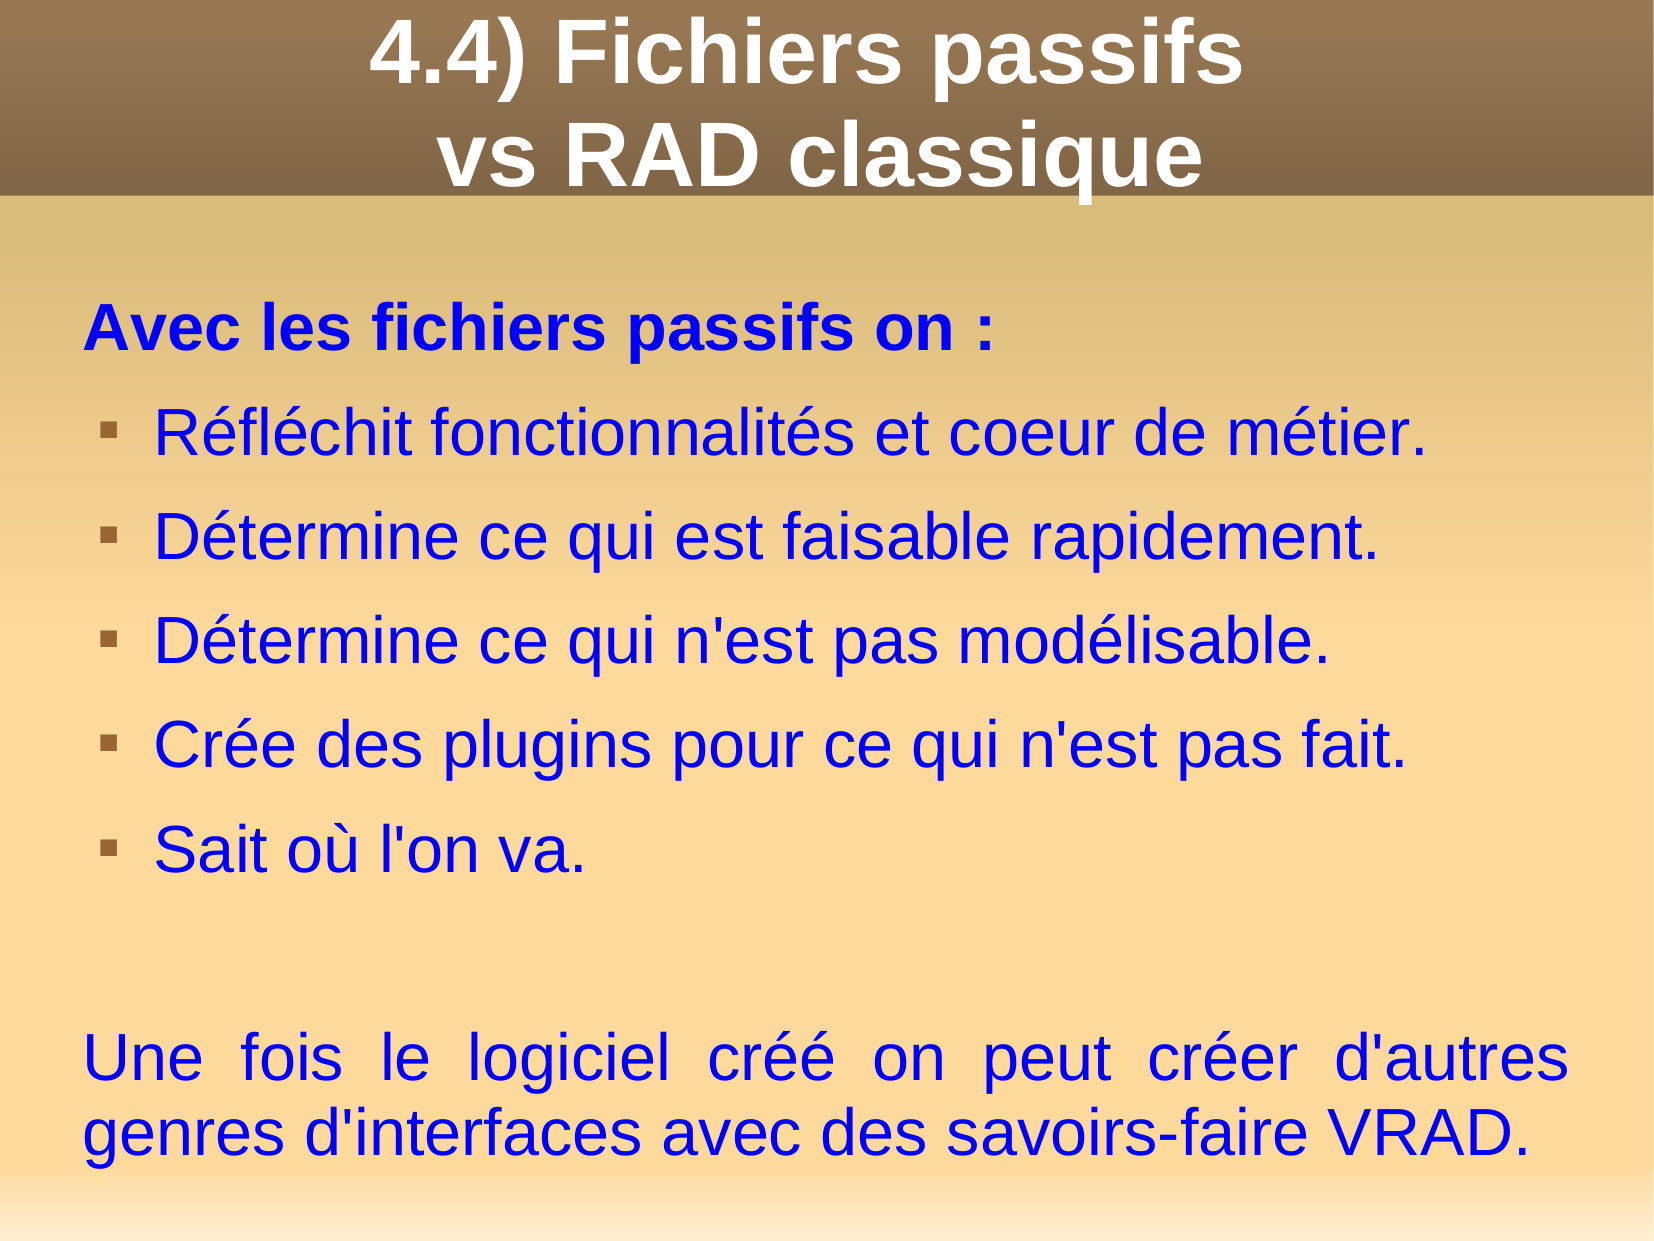

# 4.4) Fichiers passifs vs RAD classique
Avec les fichiers passifs on :
Réfléchit fonctionnalités et coeur de métier.
Détermine ce qui est faisable rapidement.
Détermine ce qui n'est pas modélisable.
Crée des plugins pour ce qui n'est pas fait.
Sait où l'on va.
Une fois le logiciel créé on peut créer d'autres genres d'interfaces avec des savoirs-faire VRAD.